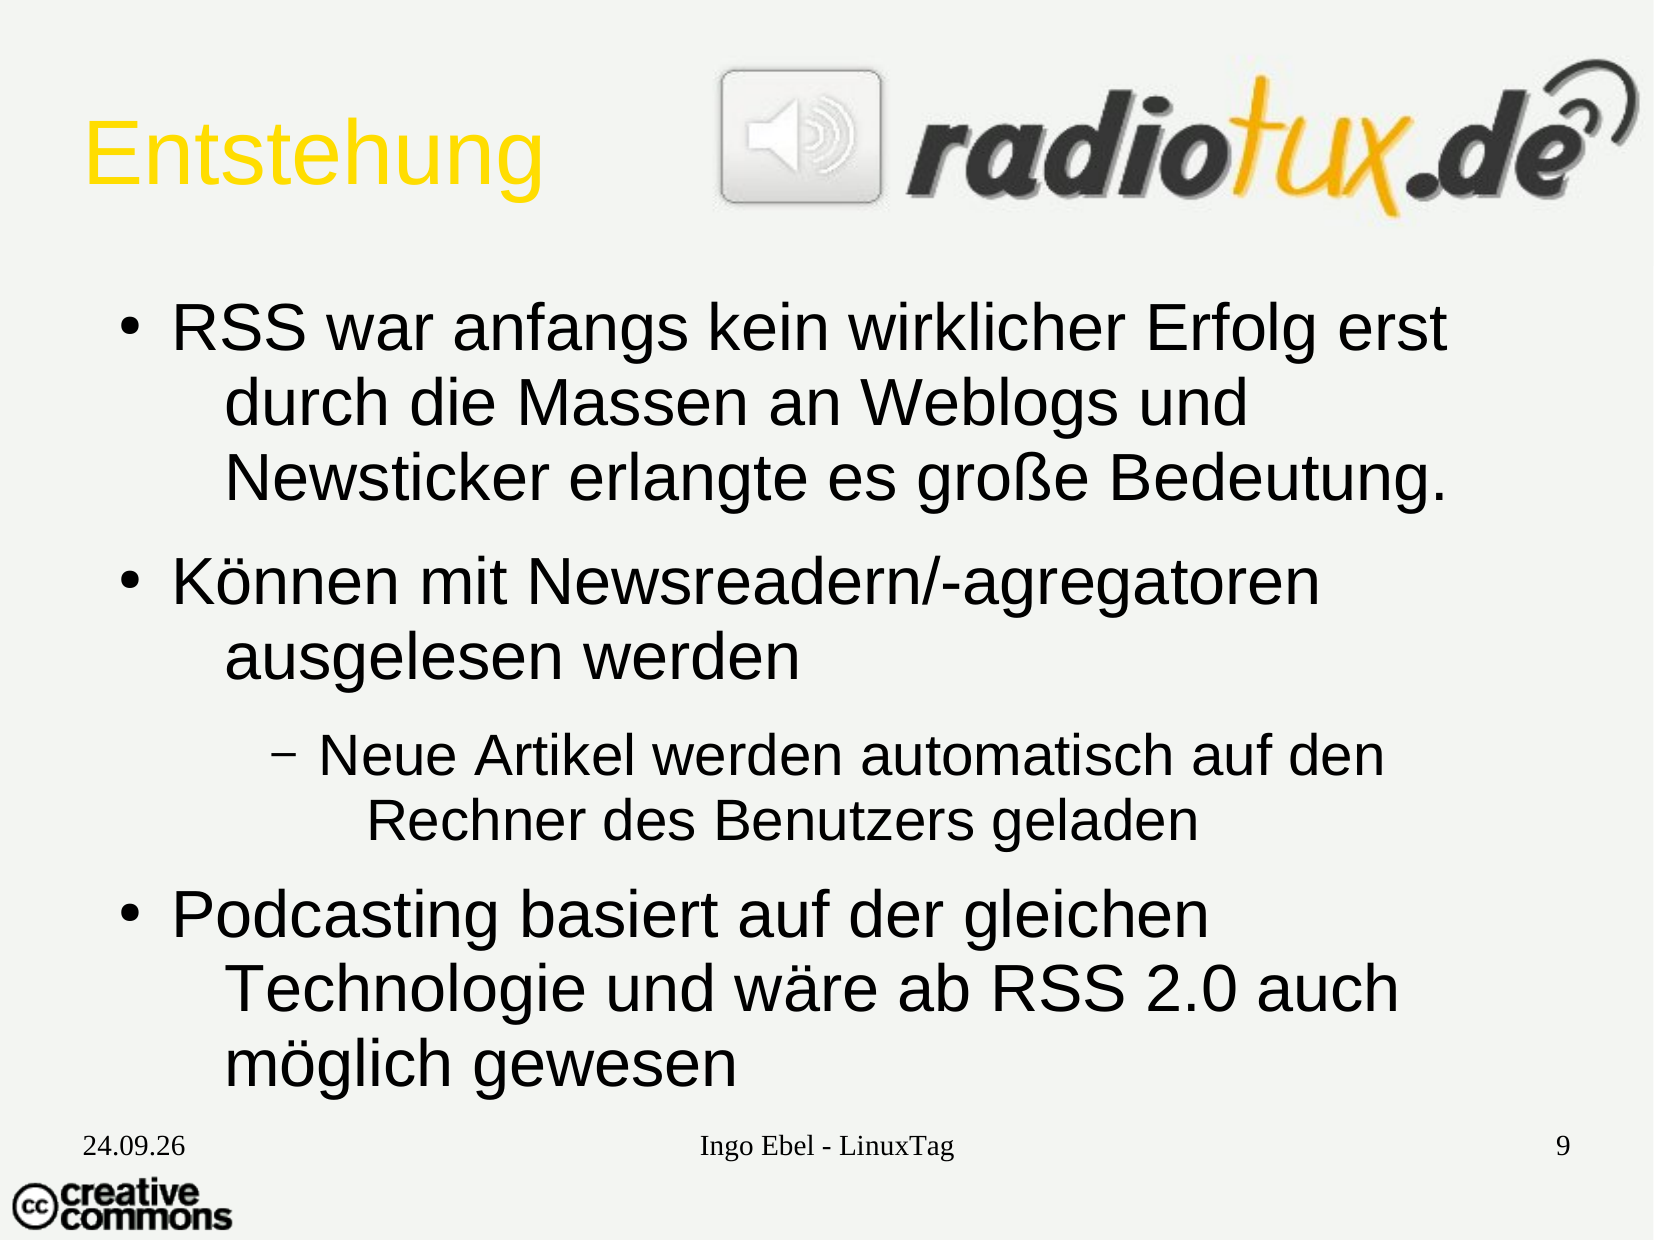

# Entstehung
RSS war anfangs kein wirklicher Erfolg erst durch die Massen an Weblogs und Newsticker erlangte es große Bedeutung.
Können mit Newsreadern/-agregatoren ausgelesen werden
Neue Artikel werden automatisch auf den Rechner des Benutzers geladen
Podcasting basiert auf der gleichen Technologie und wäre ab RSS 2.0 auch möglich gewesen
Ingo Ebel - LinuxTag
9